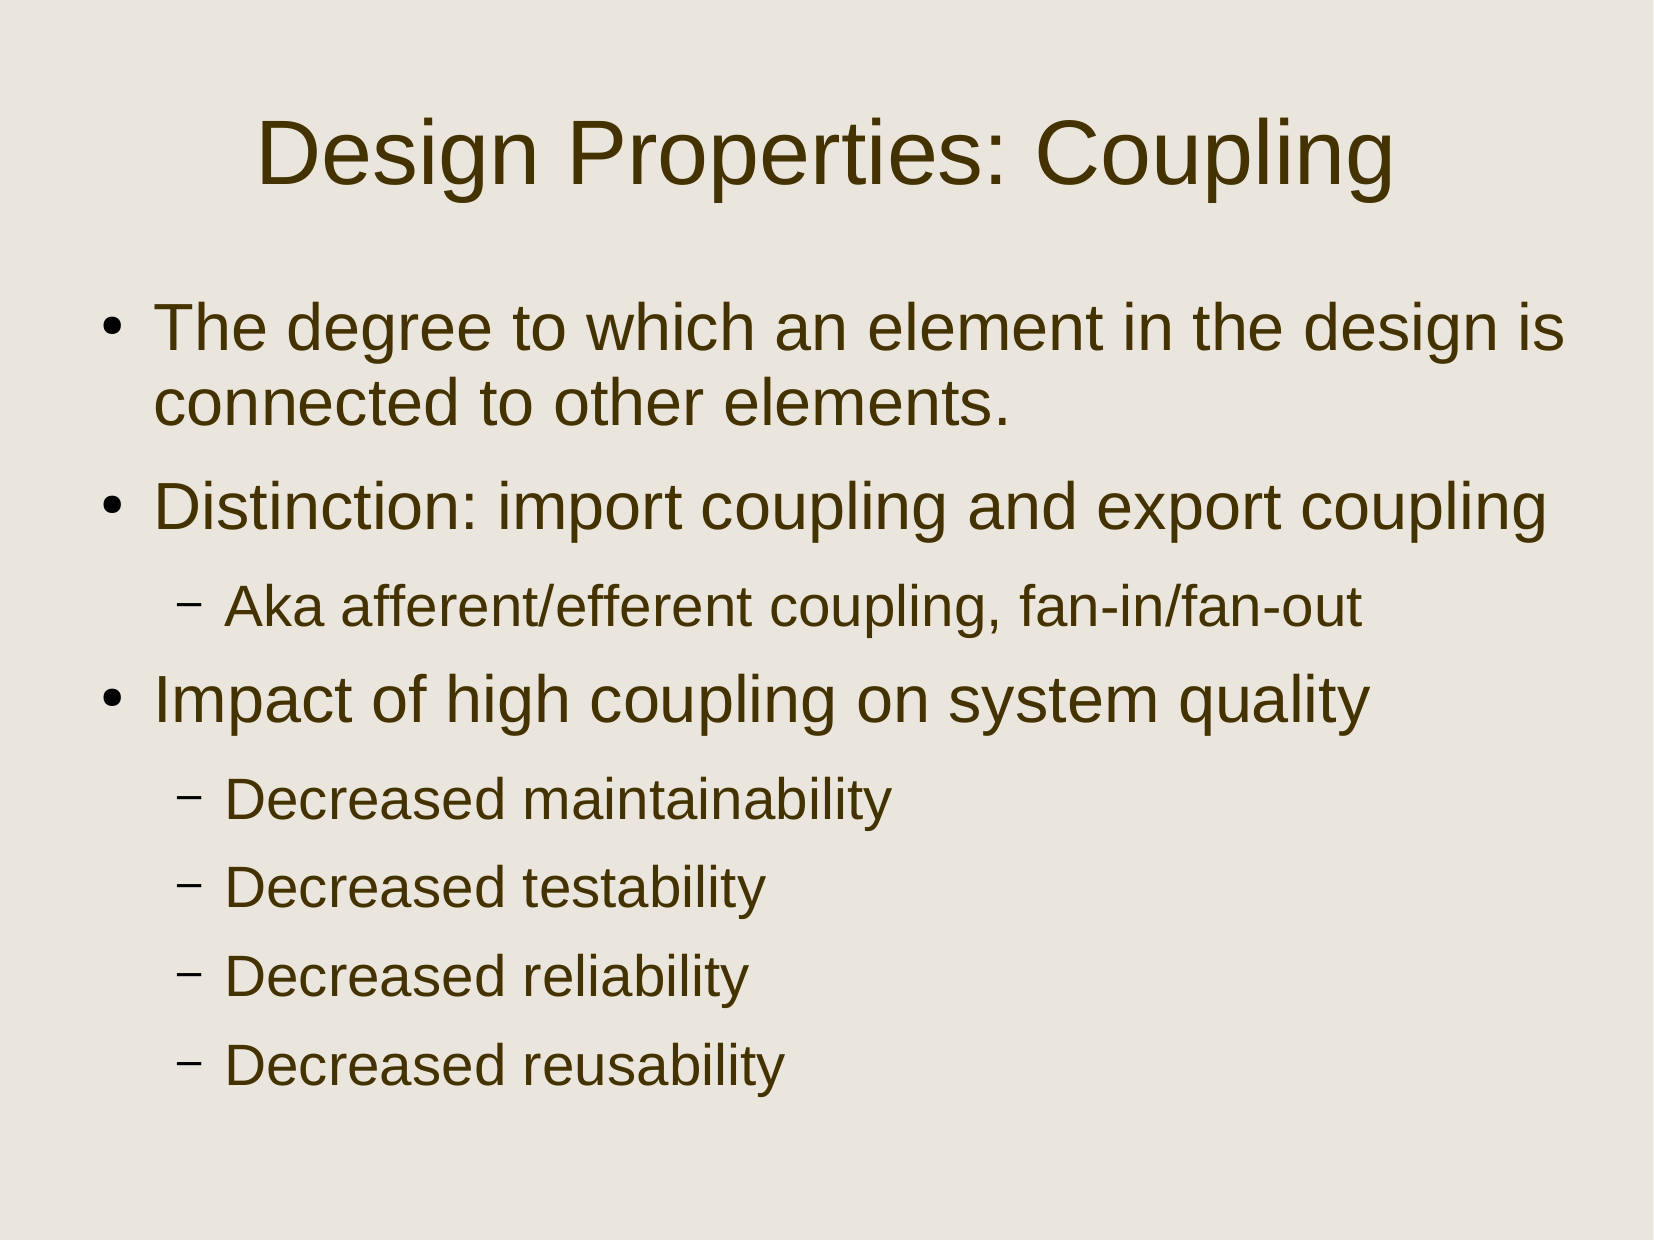

# Design Properties: Coupling
The degree to which an element in the design is connected to other elements.
Distinction: import coupling and export coupling
Aka afferent/efferent coupling, fan-in/fan-out
Impact of high coupling on system quality
Decreased maintainability
Decreased testability
Decreased reliability
Decreased reusability